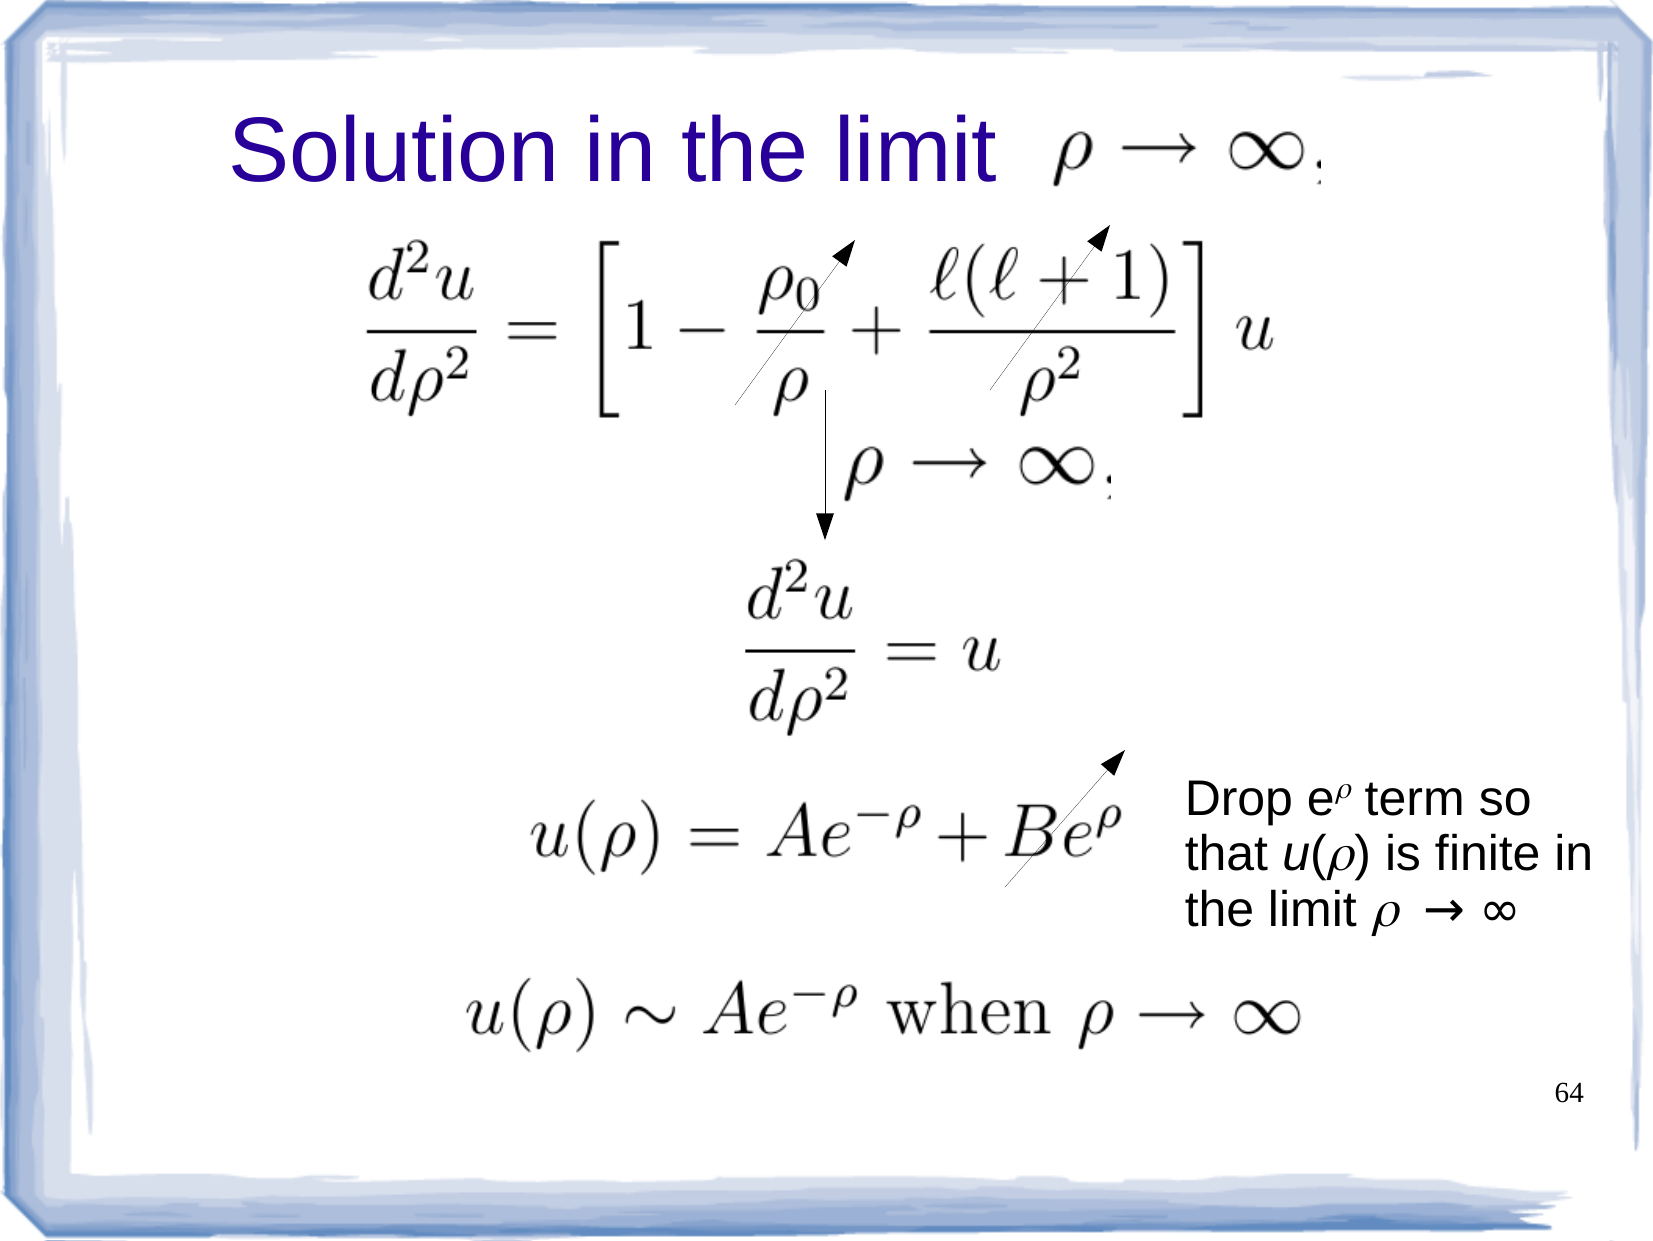

# Solution in the limit
Drop er term so that u(r) is finite in the limit r → ∞
64